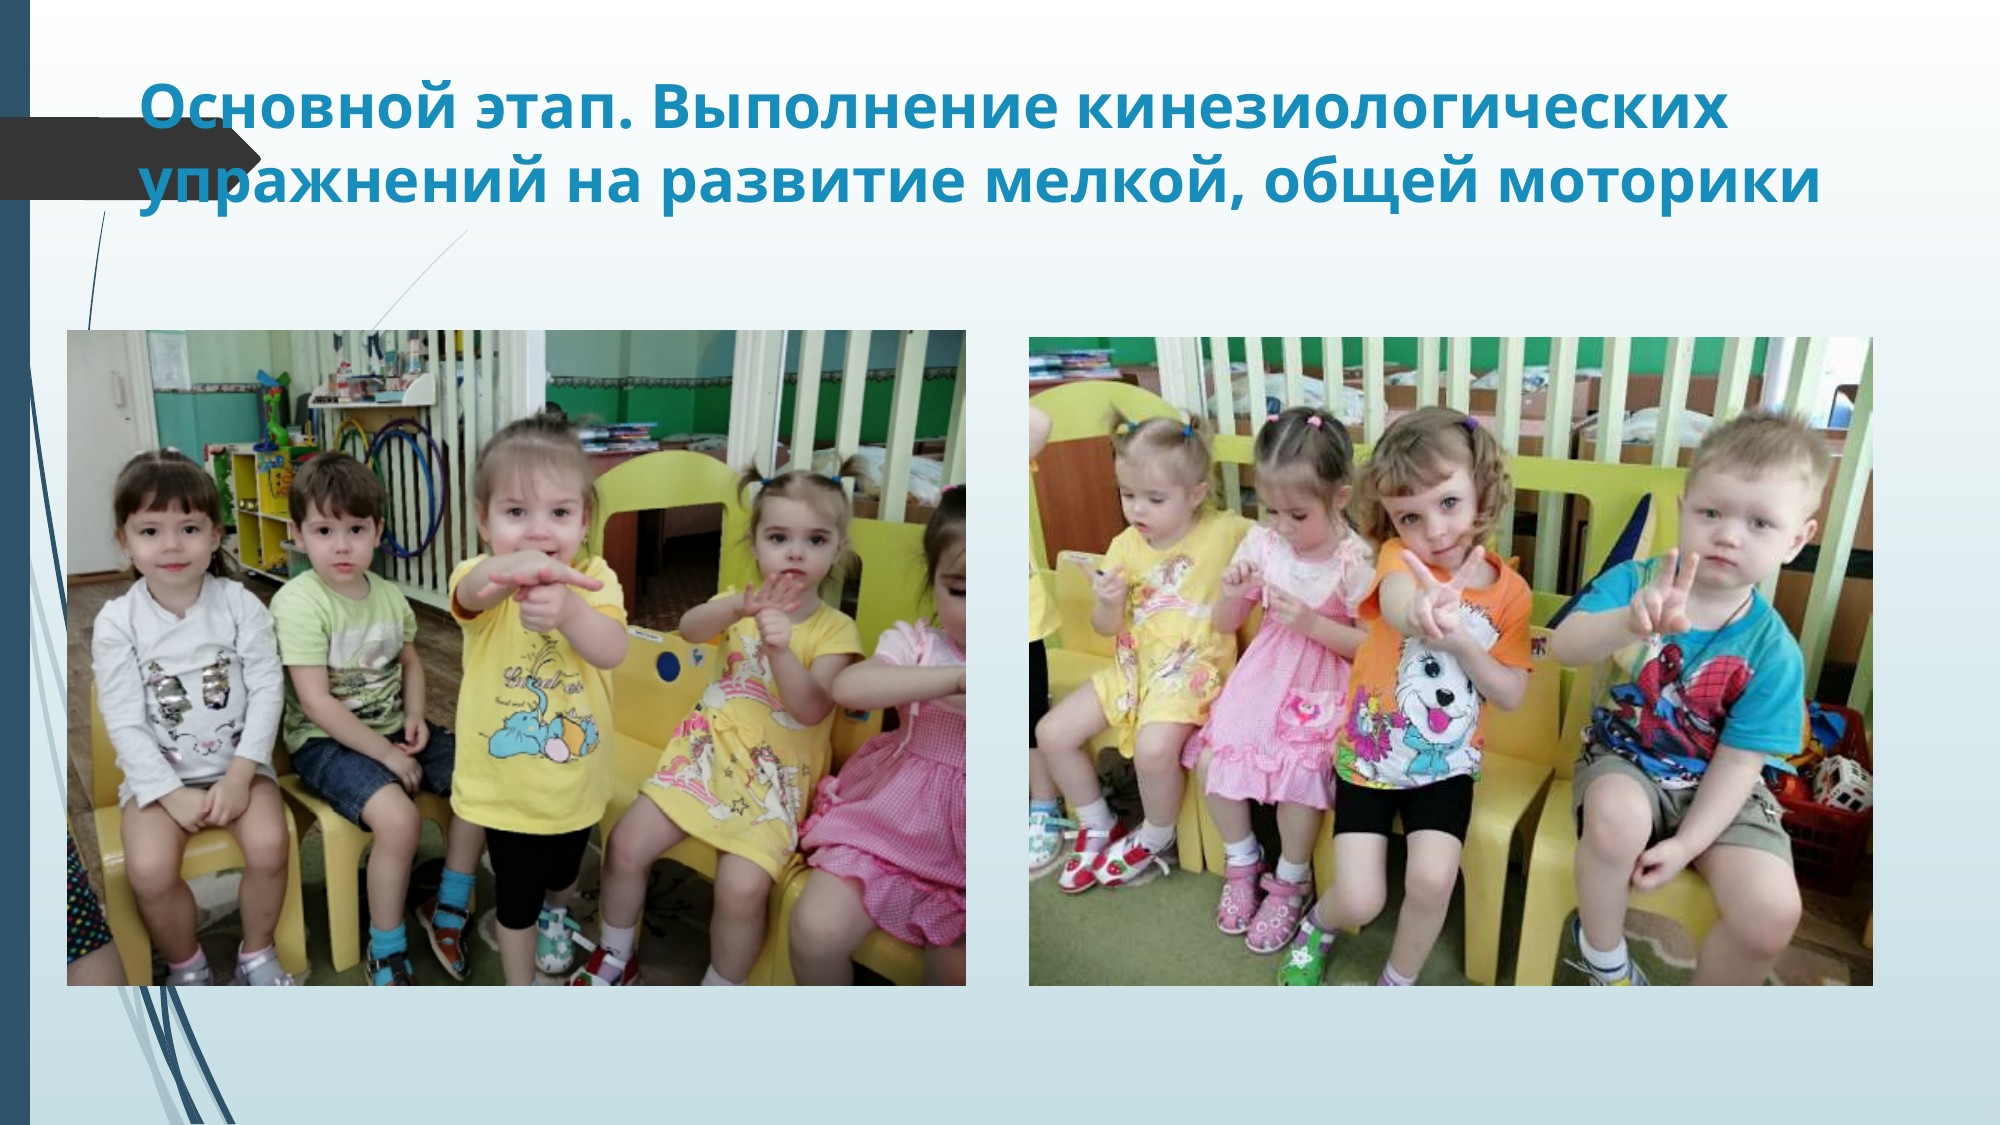

# Основной этап. Выполнение кинезиологических упражнений на развитие мелкой, общей моторики